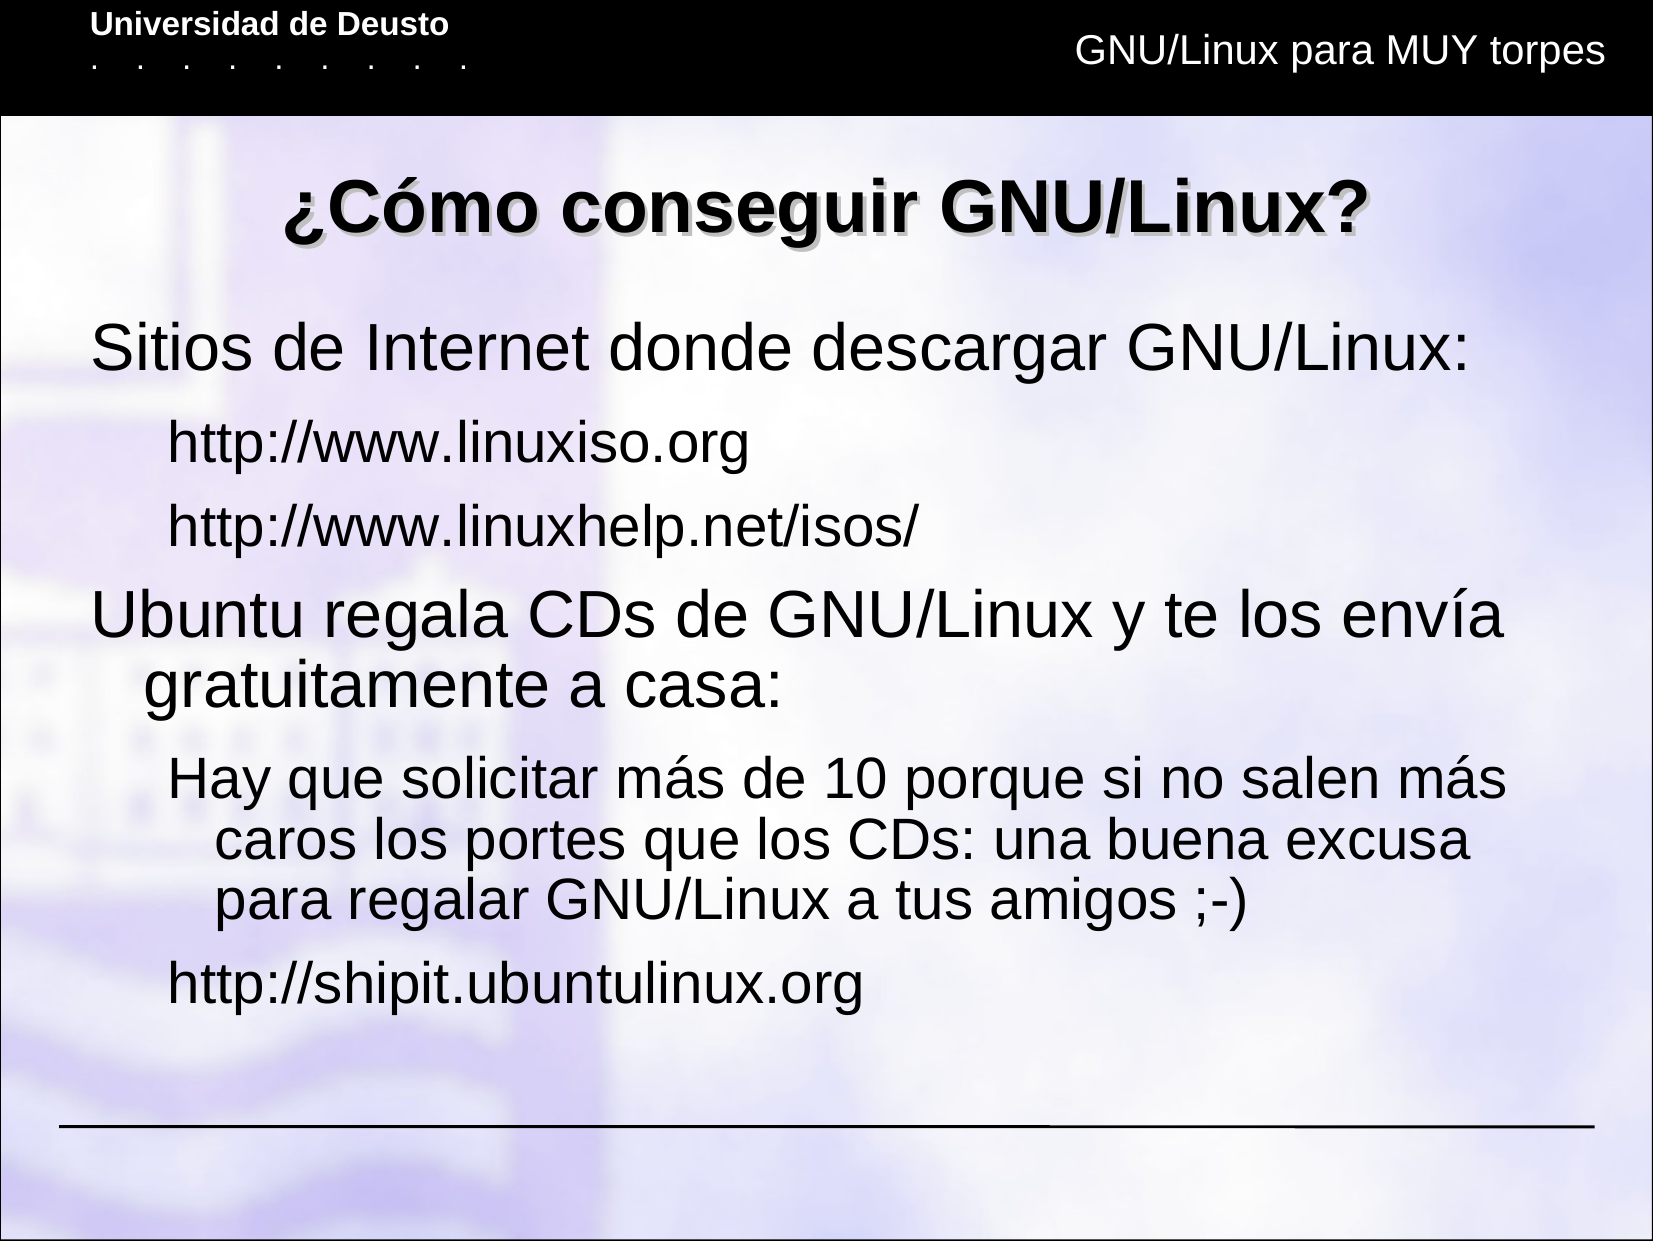

# ¿Cómo conseguir GNU/Linux?
Sitios de Internet donde descargar GNU/Linux:
http://www.linuxiso.org
http://www.linuxhelp.net/isos/
Ubuntu regala CDs de GNU/Linux y te los envía gratuitamente a casa:
Hay que solicitar más de 10 porque si no salen más caros los portes que los CDs: una buena excusa para regalar GNU/Linux a tus amigos ;-)
http://shipit.ubuntulinux.org